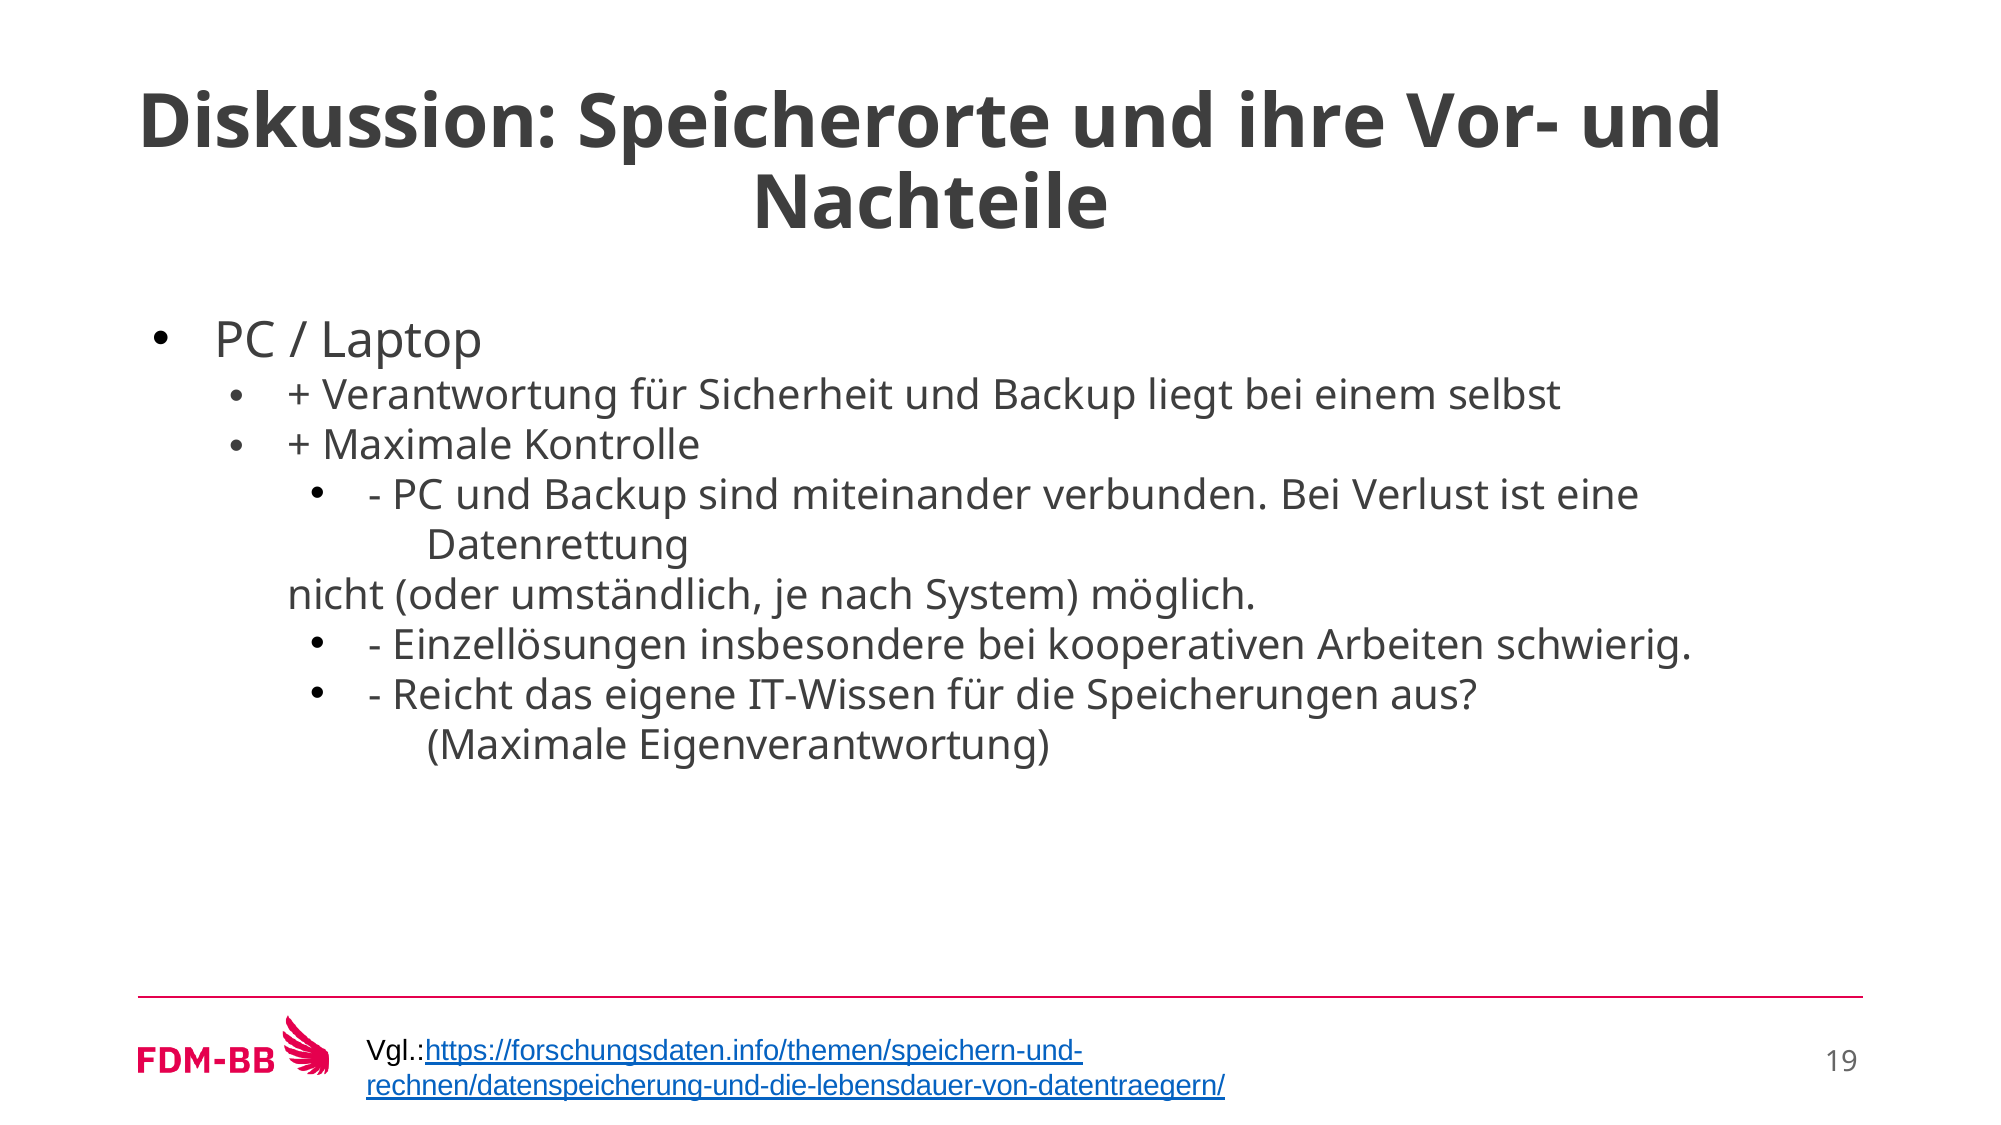

# Diskussion: Speicherorte und ihre Vor- und Nachteile
PC / Laptop
•	+ Verantwortung für Sicherheit und Backup liegt bei einem selbst
•	+ Maximale Kontrolle
- PC und Backup sind miteinander verbunden. Bei Verlust ist eine Datenrettung
nicht (oder umständlich, je nach System) möglich.
- Einzellösungen insbesondere bei kooperativen Arbeiten schwierig.
- Reicht das eigene IT-Wissen für die Speicherungen aus? (Maximale Eigenverantwortung)
Vgl.:https://forschungsdaten.info/themen/speichern-und-rechnen/datenspeicherung-und-die-lebensdauer-von-datentraegern/
19